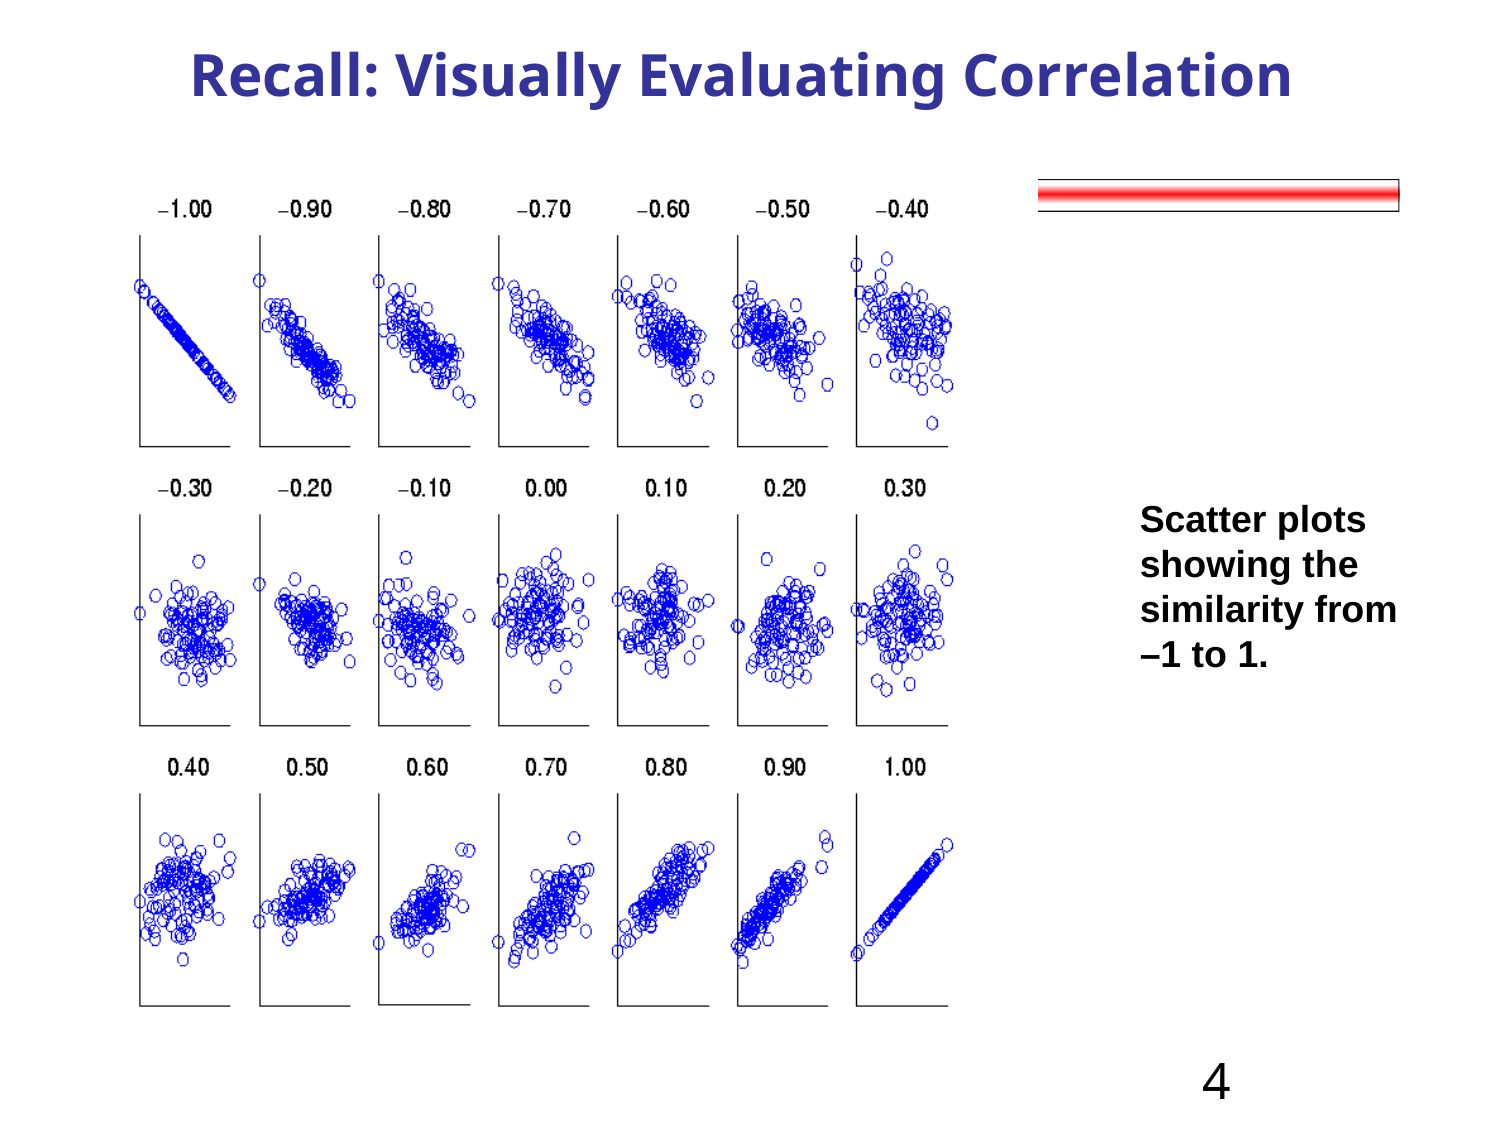

# Recall: Visually Evaluating Correlation
Scatter plots showing the similarity from –1 to 1.